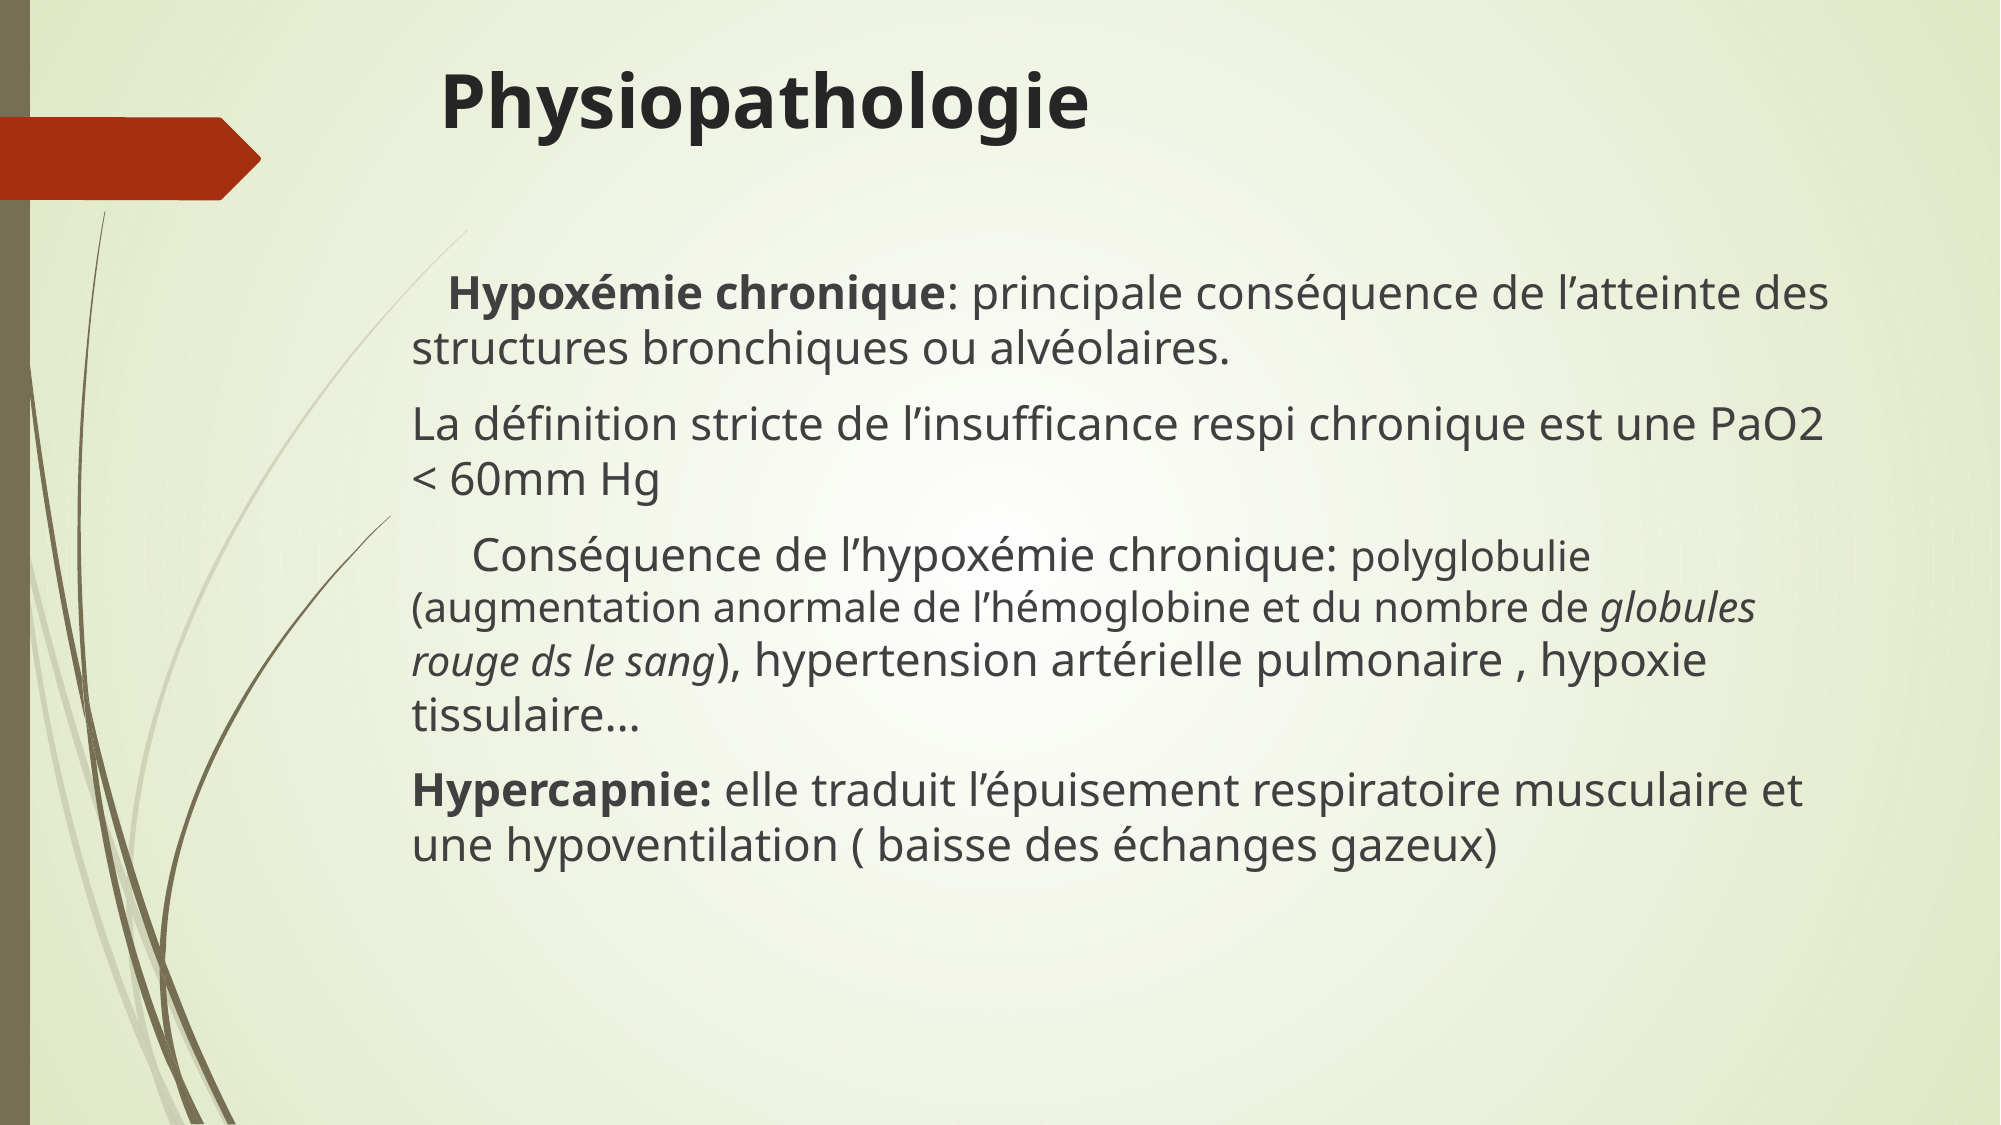

# Physiopathologie
 Hypoxémie chronique: principale conséquence de l’atteinte des structures bronchiques ou alvéolaires.
La définition stricte de l’insufficance respi chronique est une PaO2 < 60mm Hg
 Conséquence de l’hypoxémie chronique: polyglobulie (augmentation anormale de l’hémoglobine et du nombre de globules rouge ds le sang), hypertension artérielle pulmonaire , hypoxie tissulaire…
Hypercapnie: elle traduit l’épuisement respiratoire musculaire et une hypoventilation ( baisse des échanges gazeux)